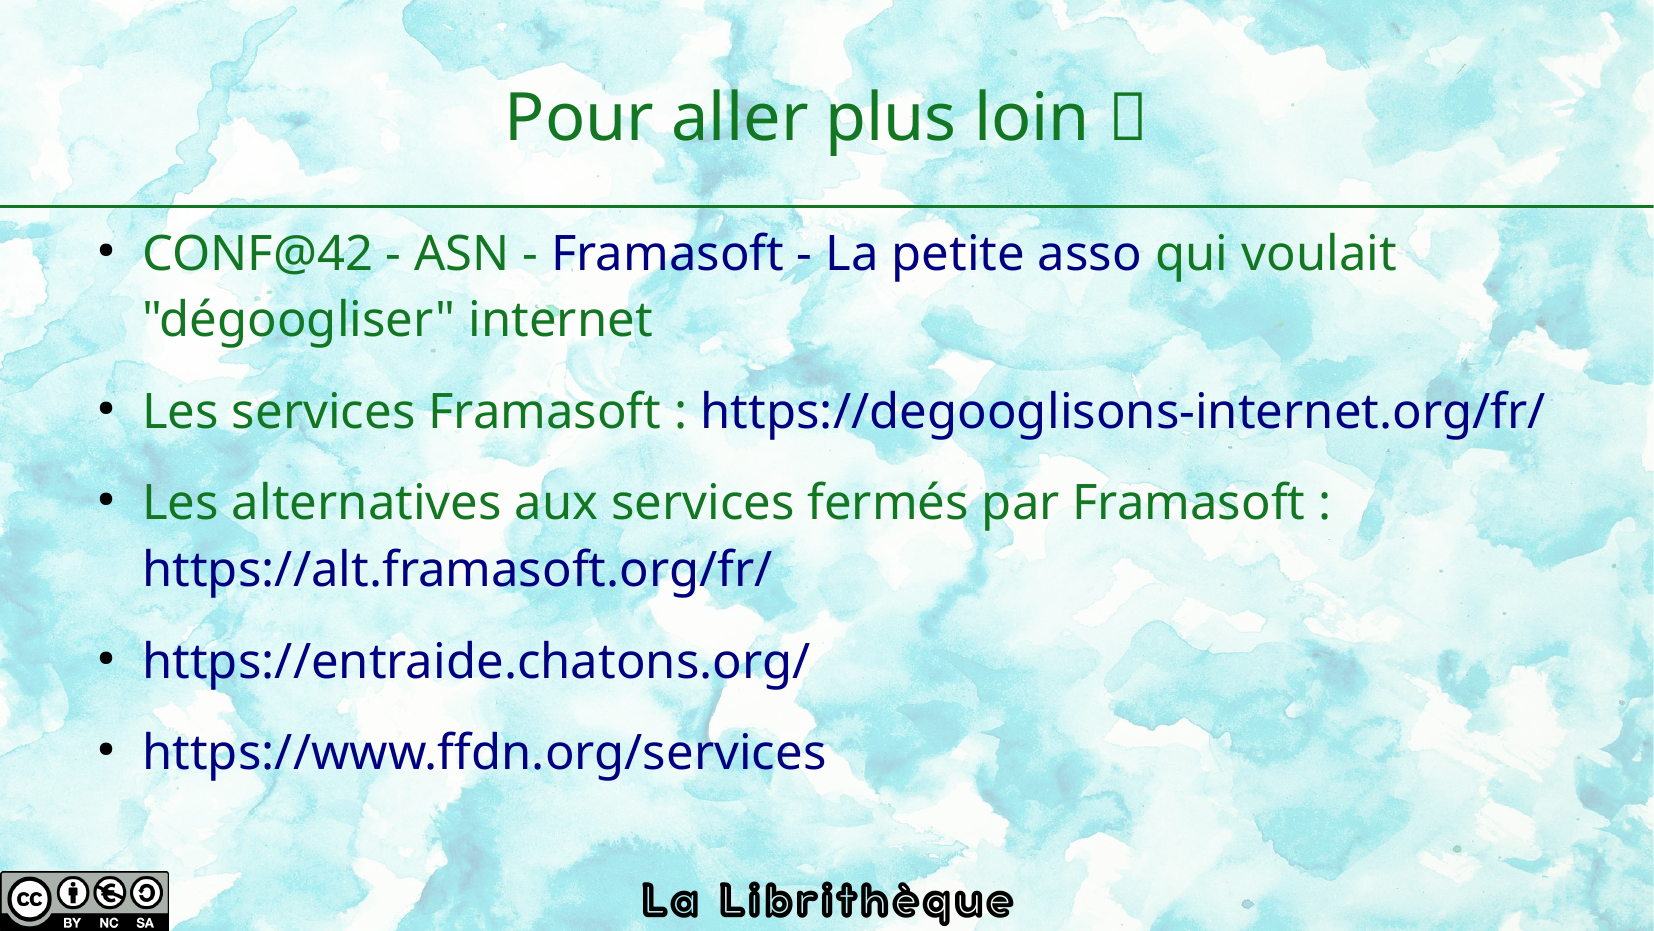

# Pour aller plus loin 🥾
CONF@42 - ASN - Framasoft - La petite asso qui voulait "dégoogliser" internet
Les services Framasoft : https://degooglisons-internet.org/fr/
Les alternatives aux services fermés par Framasoft : https://alt.framasoft.org/fr/
https://entraide.chatons.org/
https://www.ffdn.org/services